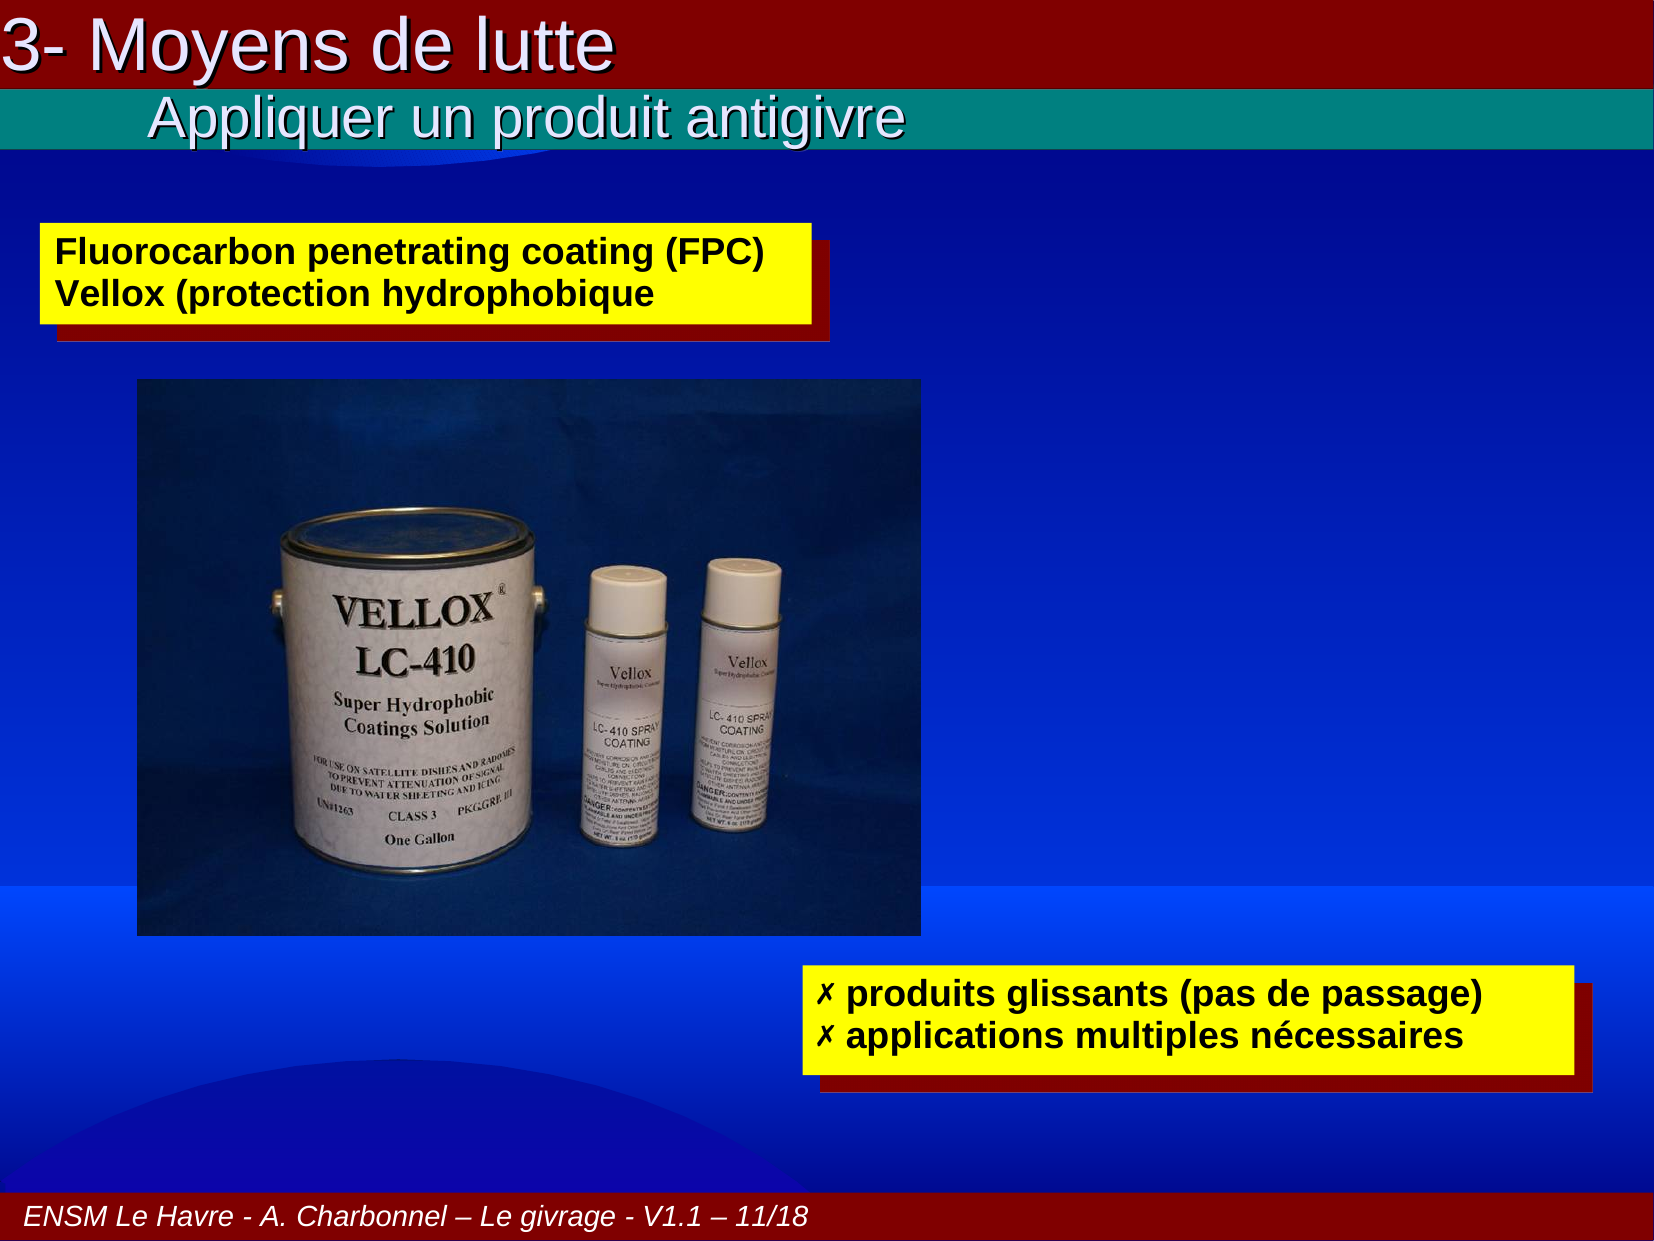

3- Moyens de lutte
# Appliquer un produit antigivre
Fluorocarbon penetrating coating (FPC)
Vellox (protection hydrophobique
 produits glissants (pas de passage)
 applications multiples nécessaires
 ENSM Le Havre - A. Charbonnel – Le givrage - V1.1 – 11/18